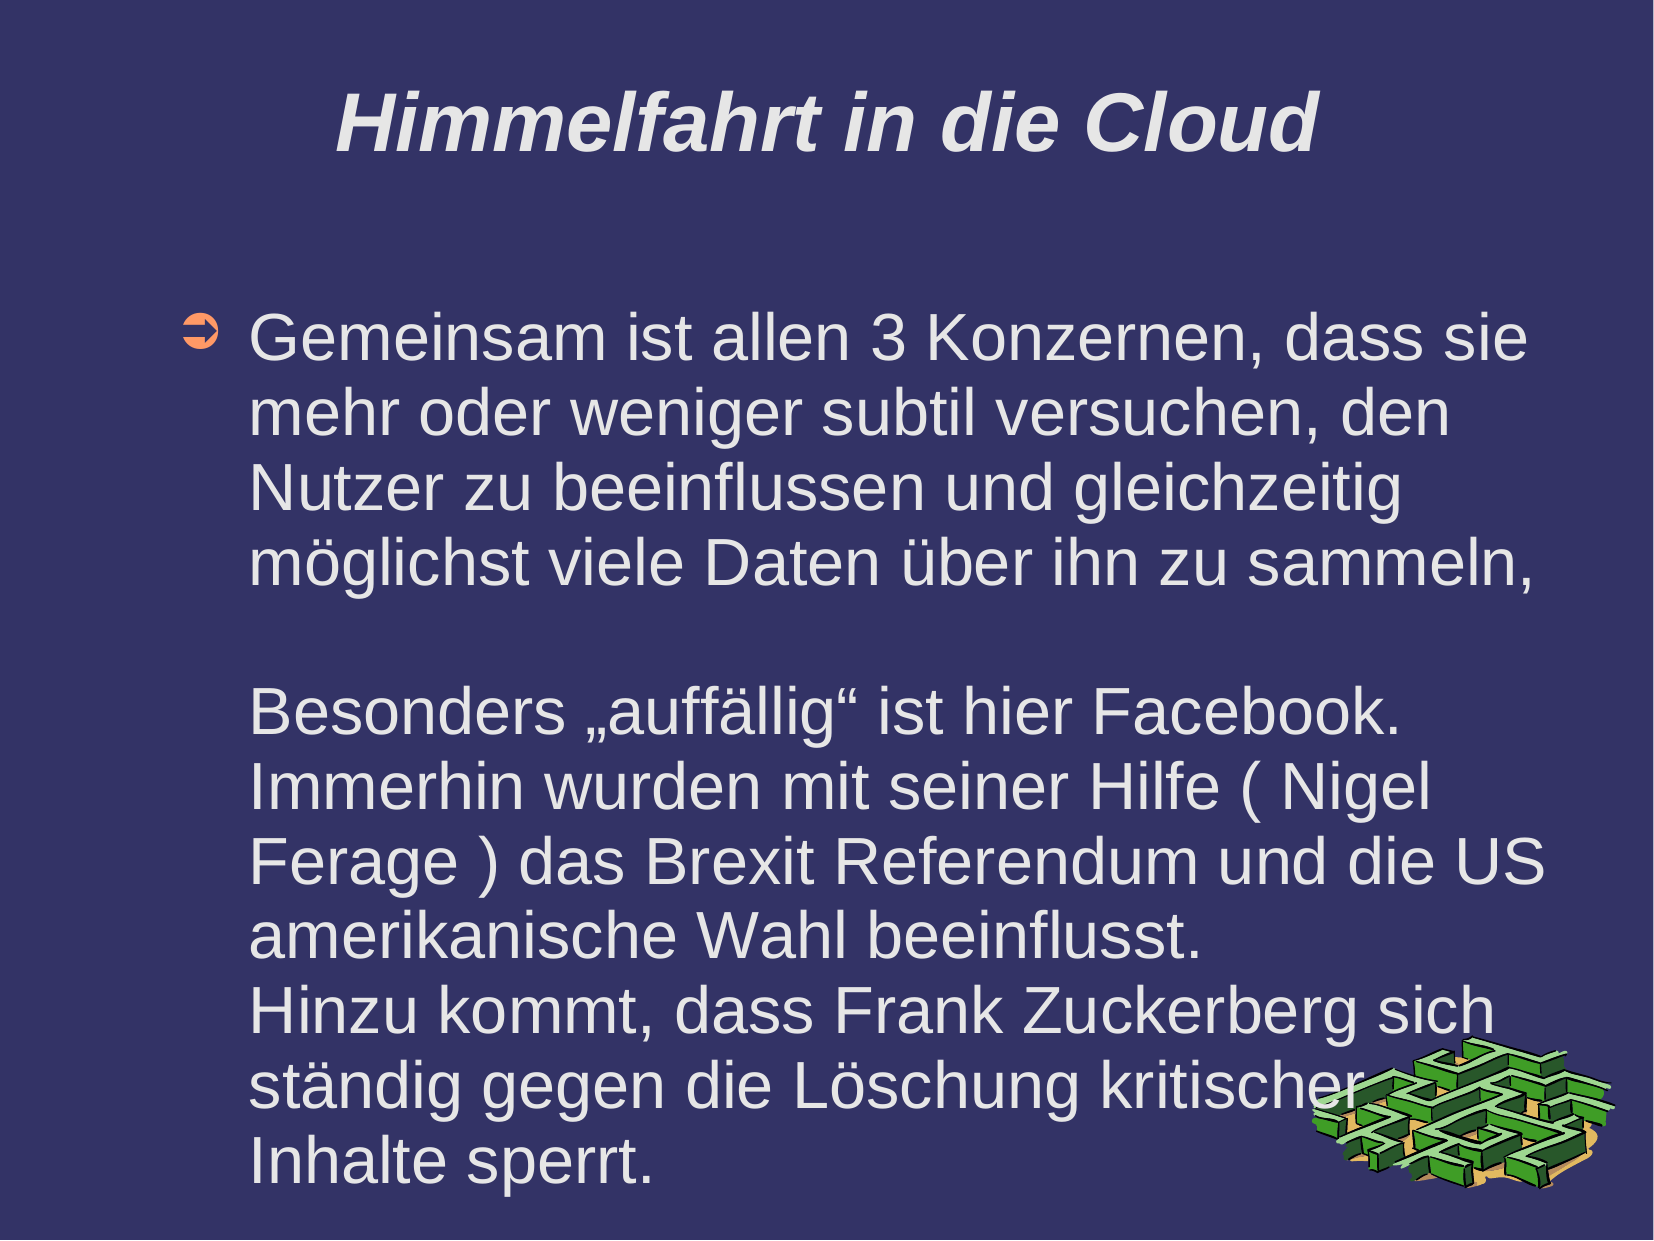

# Himmelfahrt in die Cloud
Gemeinsam ist allen 3 Konzernen, dass sie
mehr oder weniger subtil versuchen, den Nutzer zu beeinflussen und gleichzeitig möglichst viele Daten über ihn zu sammeln,
Besonders „auffällig“ ist hier Facebook. Immerhin wurden mit seiner Hilfe ( Nigel Ferage ) das Brexit Referendum und die US amerikanische Wahl beeinflusst.
Hinzu kommt, dass Frank Zuckerberg sich ständig gegen die Löschung kritischer Inhalte sperrt.